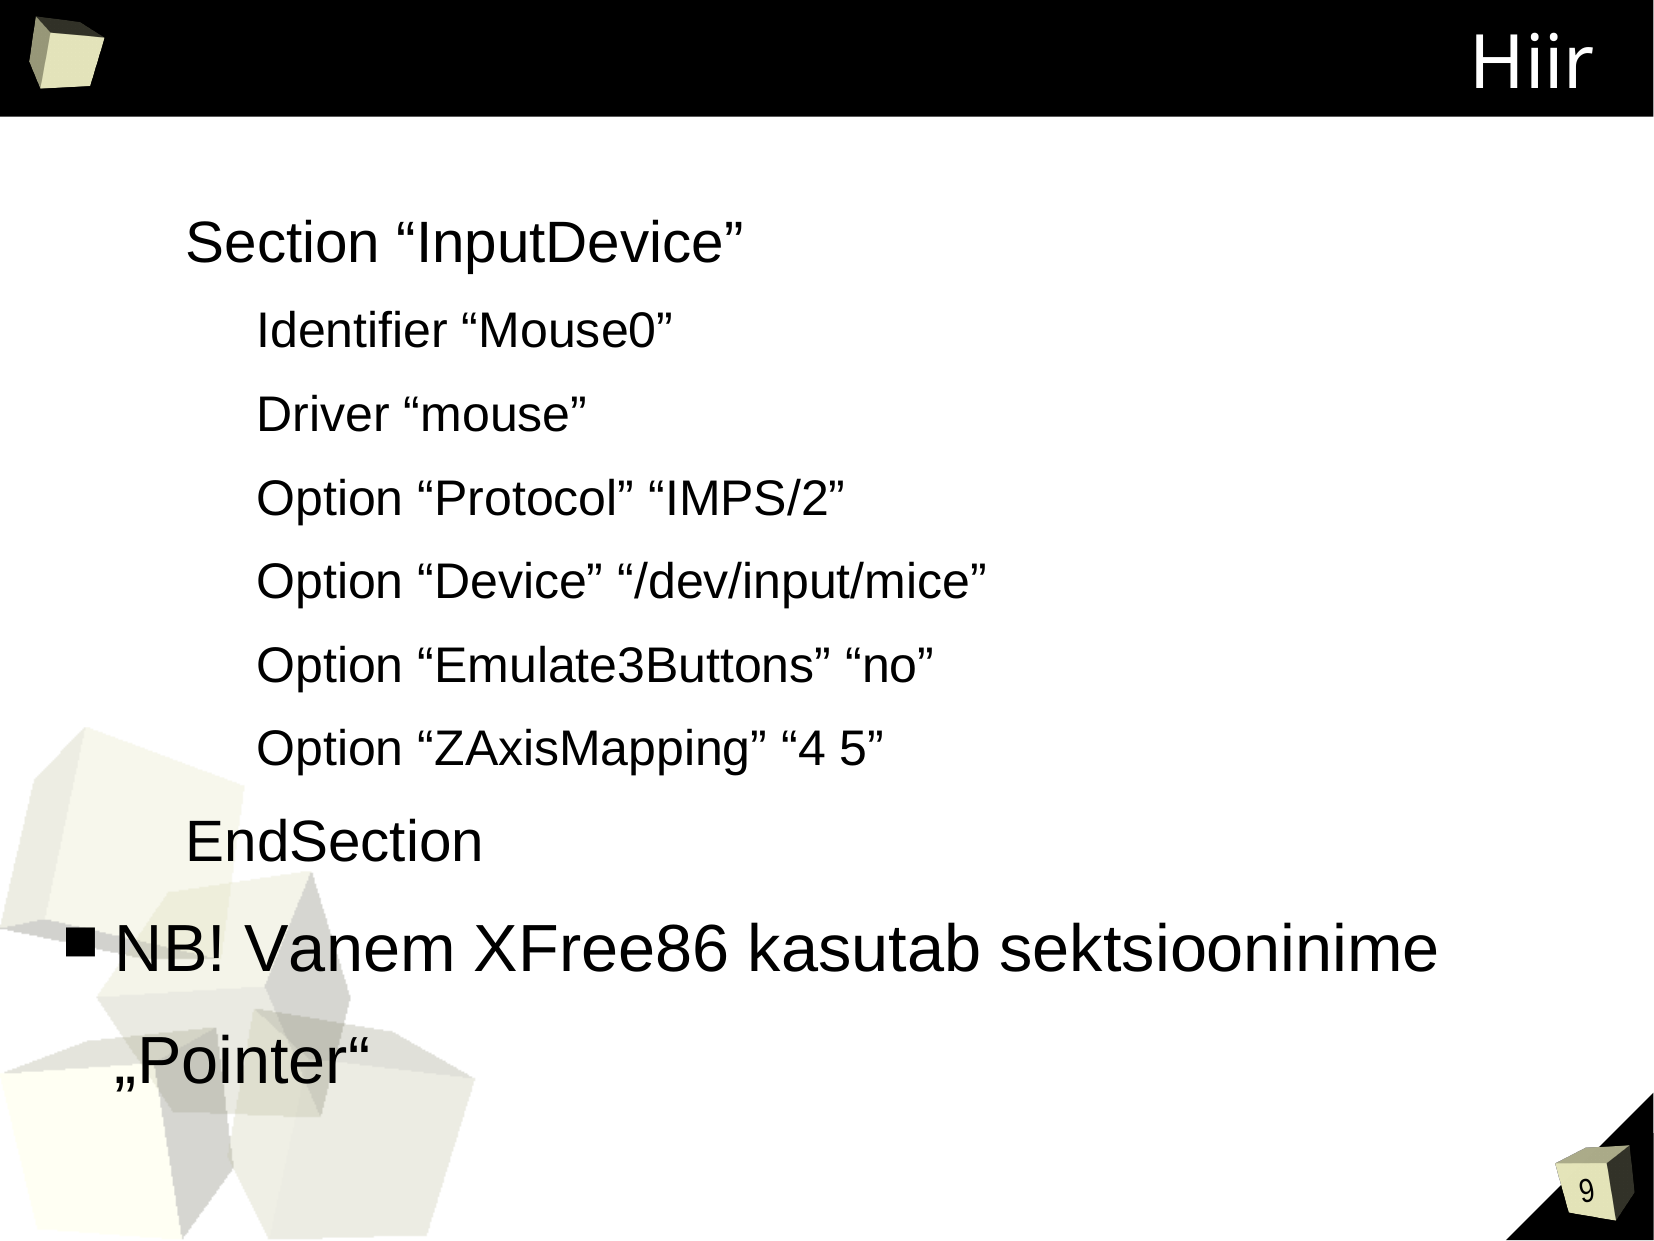

# Hiir
Section “InputDevice”
Identifier “Mouse0”
Driver “mouse”
Option “Protocol” “IMPS/2”
Option “Device” “/dev/input/mice”
Option “Emulate3Buttons” “no”
Option “ZAxisMapping” “4 5”
EndSection
NB! Vanem XFree86 kasutab sektsiooninime „Pointer“